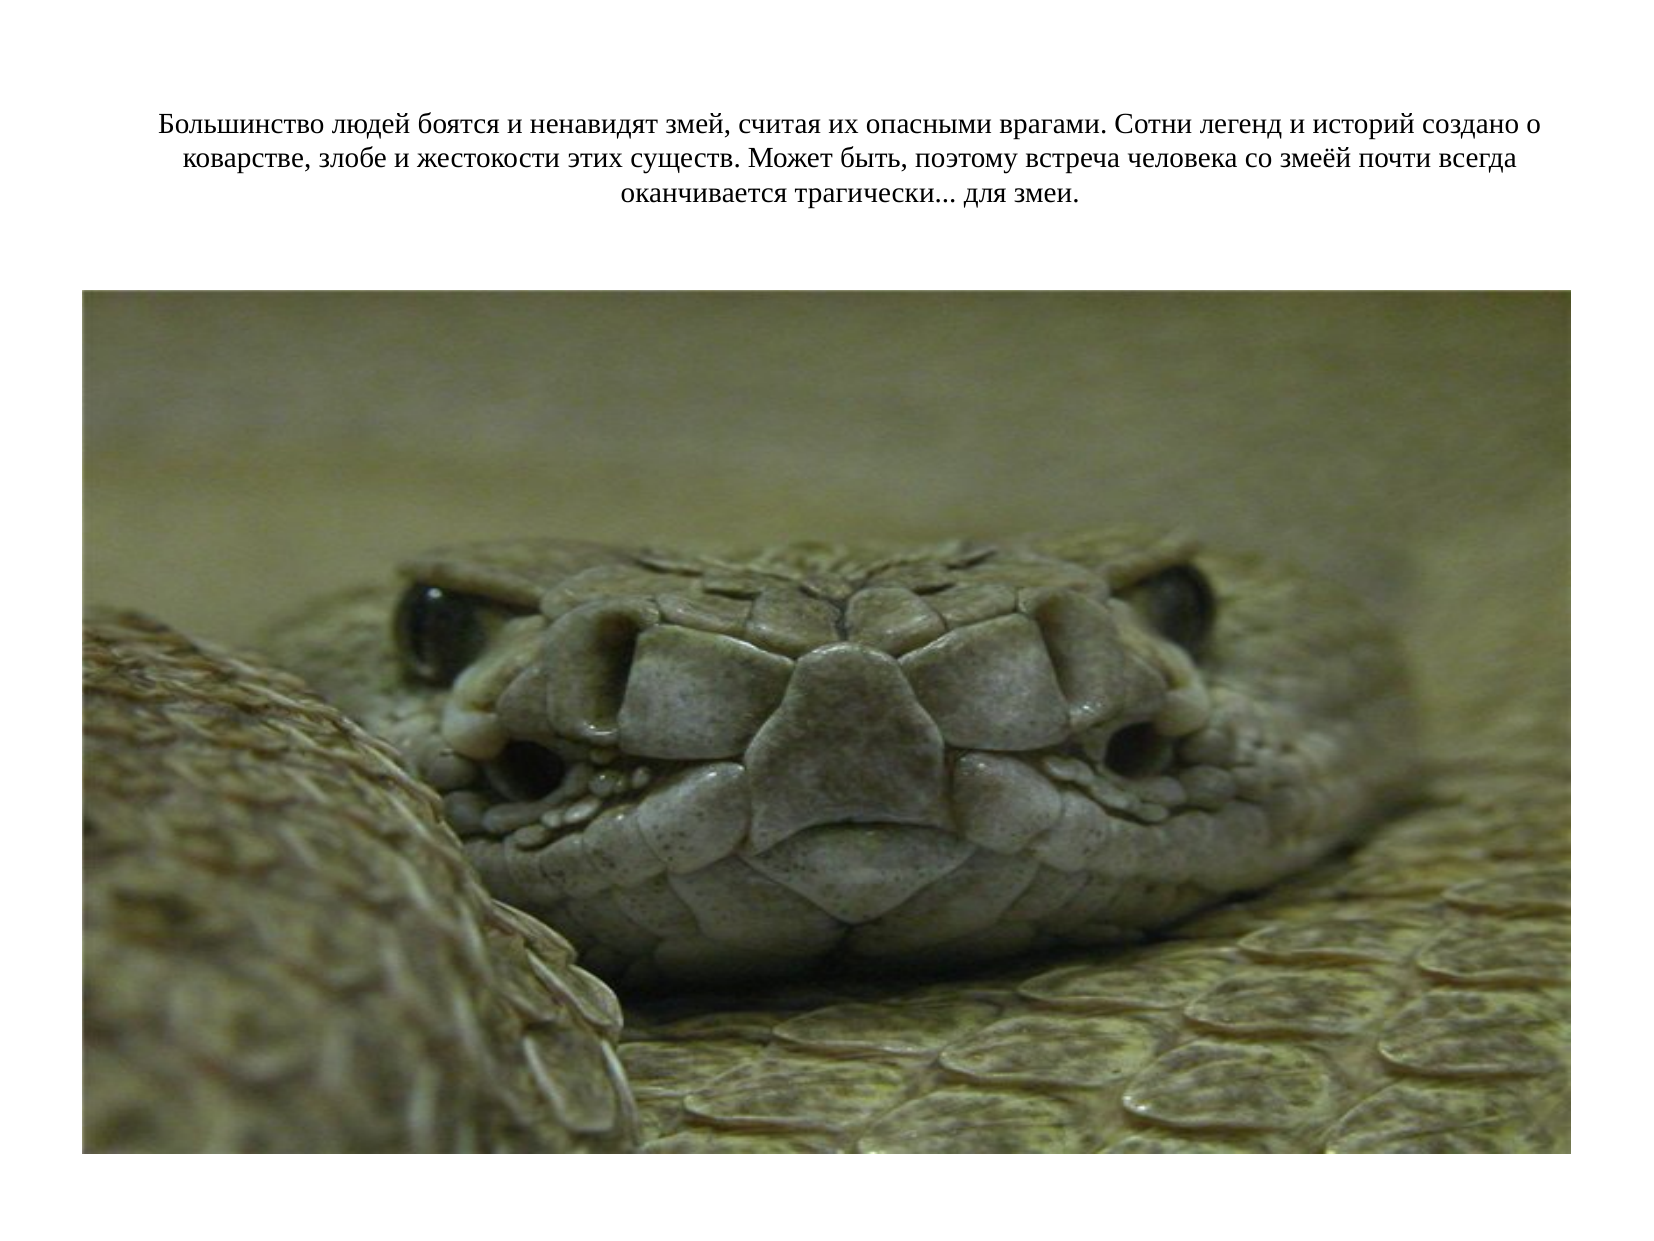

# Большинство людей боятся и ненавидят змей, считая их опасными врагами. Сотни легенд и историй создано о коварстве, злобе и жестокости этих существ. Может быть, поэтому встреча человека со змеёй почти всегда оканчивается трагически... для змеи.